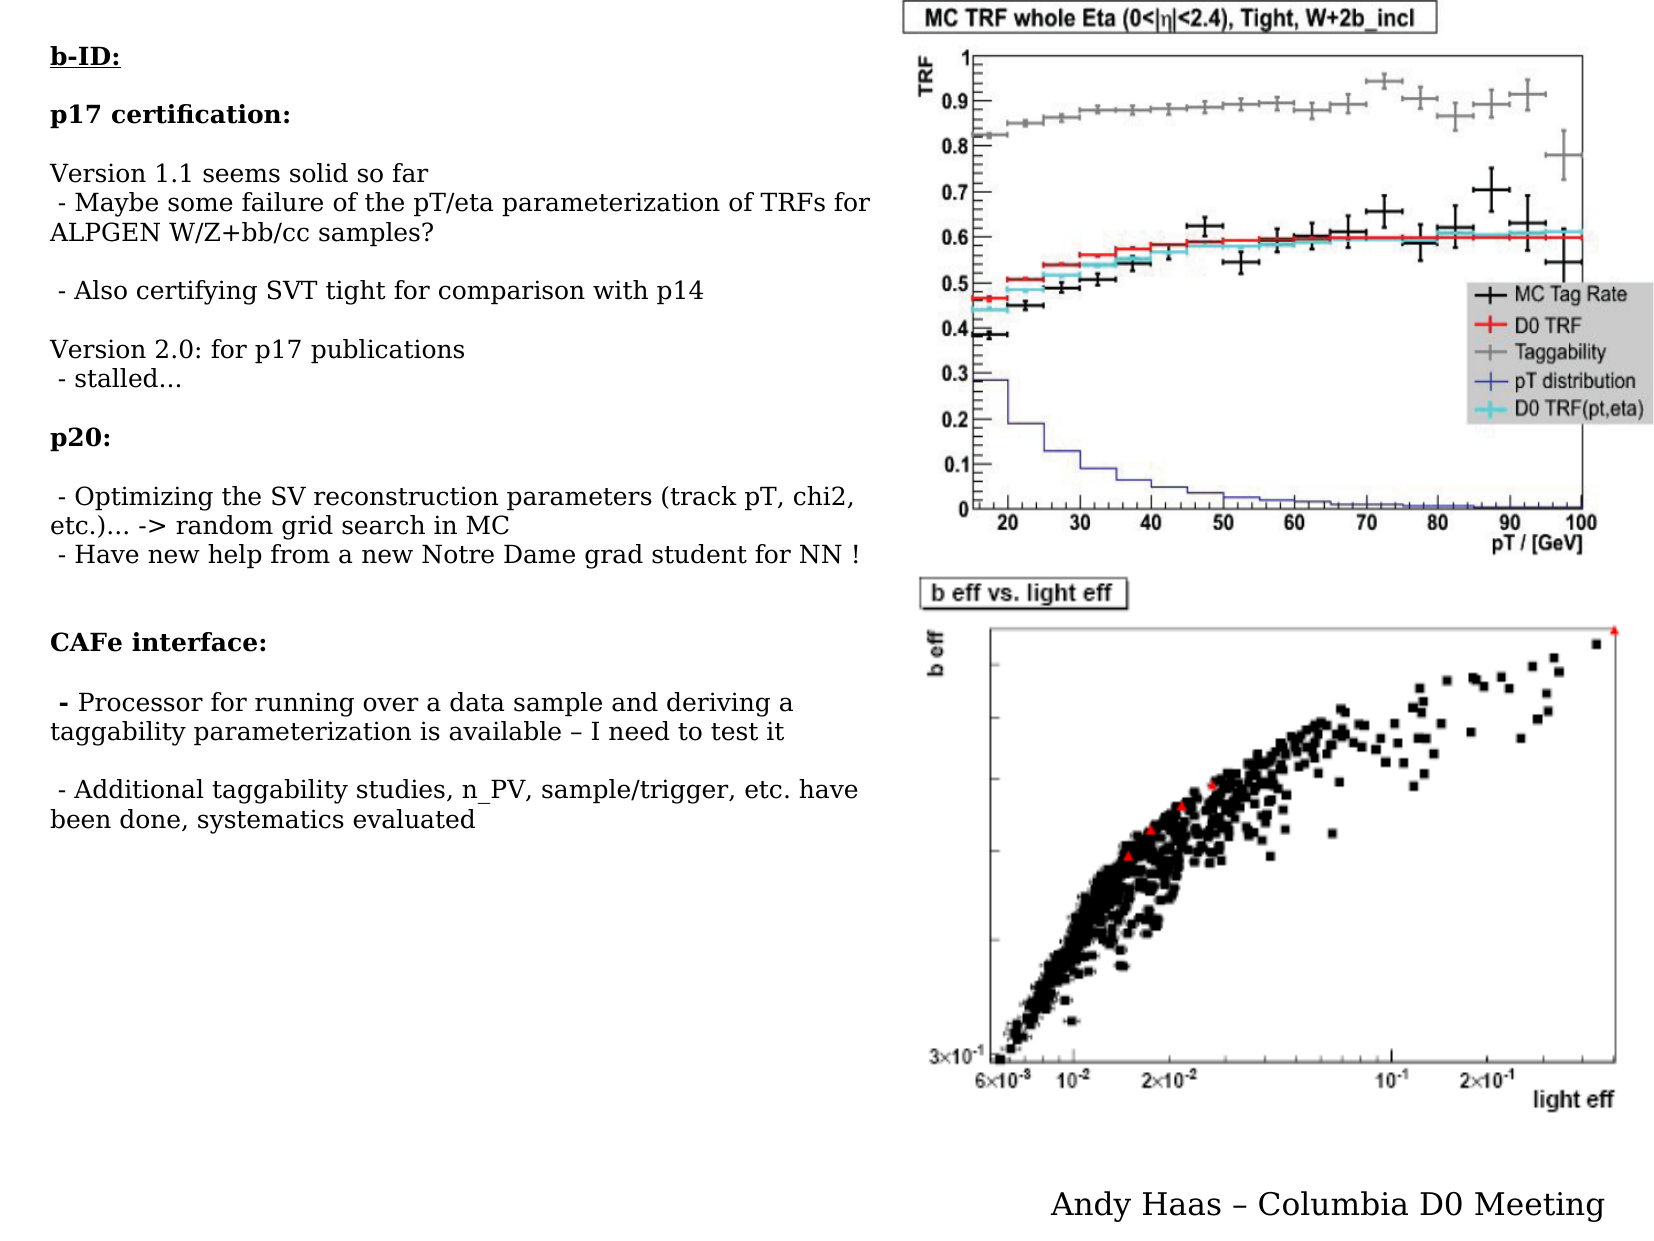

b-ID:
p17 certification:
Version 1.1 seems solid so far
 - Maybe some failure of the pT/eta parameterization of TRFs for ALPGEN W/Z+bb/cc samples?
 - Also certifying SVT tight for comparison with p14
Version 2.0: for p17 publications
 - stalled...
p20:
 - Optimizing the SV reconstruction parameters (track pT, chi2, etc.)... -> random grid search in MC
 - Have new help from a new Notre Dame grad student for NN !
CAFe interface:
 - Processor for running over a data sample and deriving a taggability parameterization is available – I need to test it
 - Additional taggability studies, n_PV, sample/trigger, etc. have been done, systematics evaluated